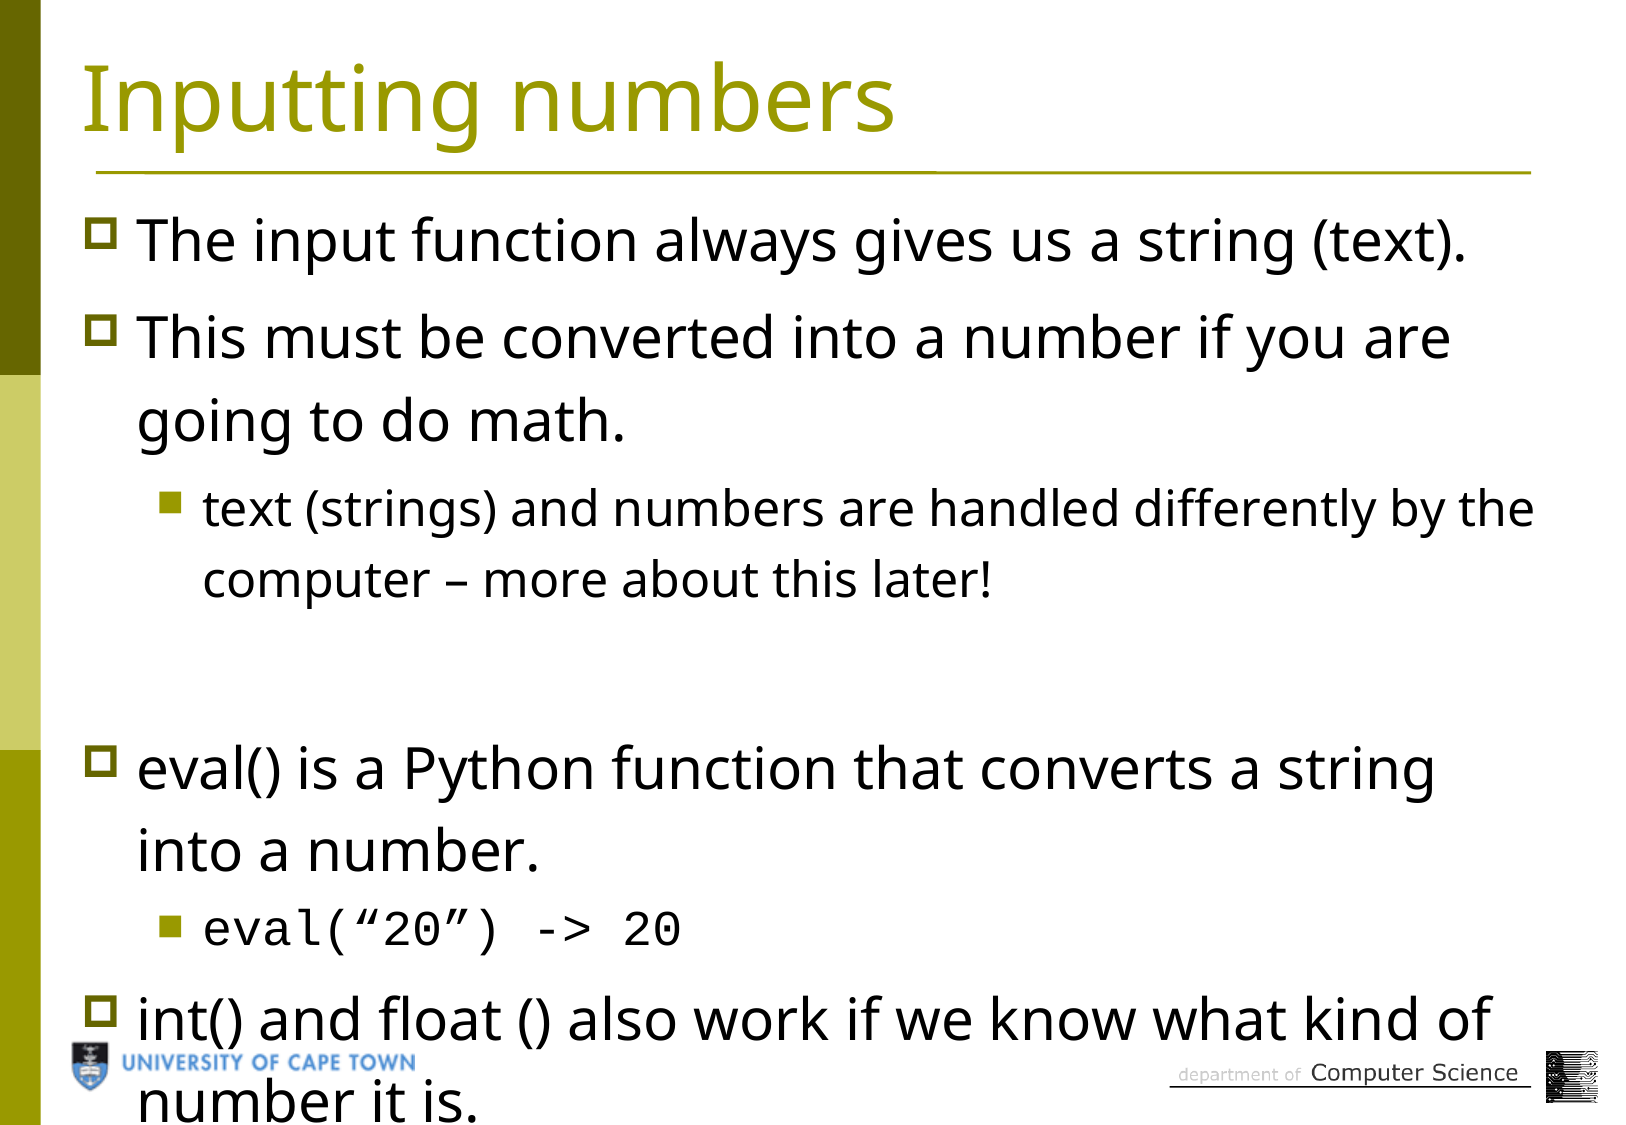

# Inputting numbers
The input function always gives us a string (text).
This must be converted into a number if you are going to do math.
text (strings) and numbers are handled differently by the computer – more about this later!
eval() is a Python function that converts a string into a number.
eval(“20”) -> 20
int() and float () also work if we know what kind of number it is.